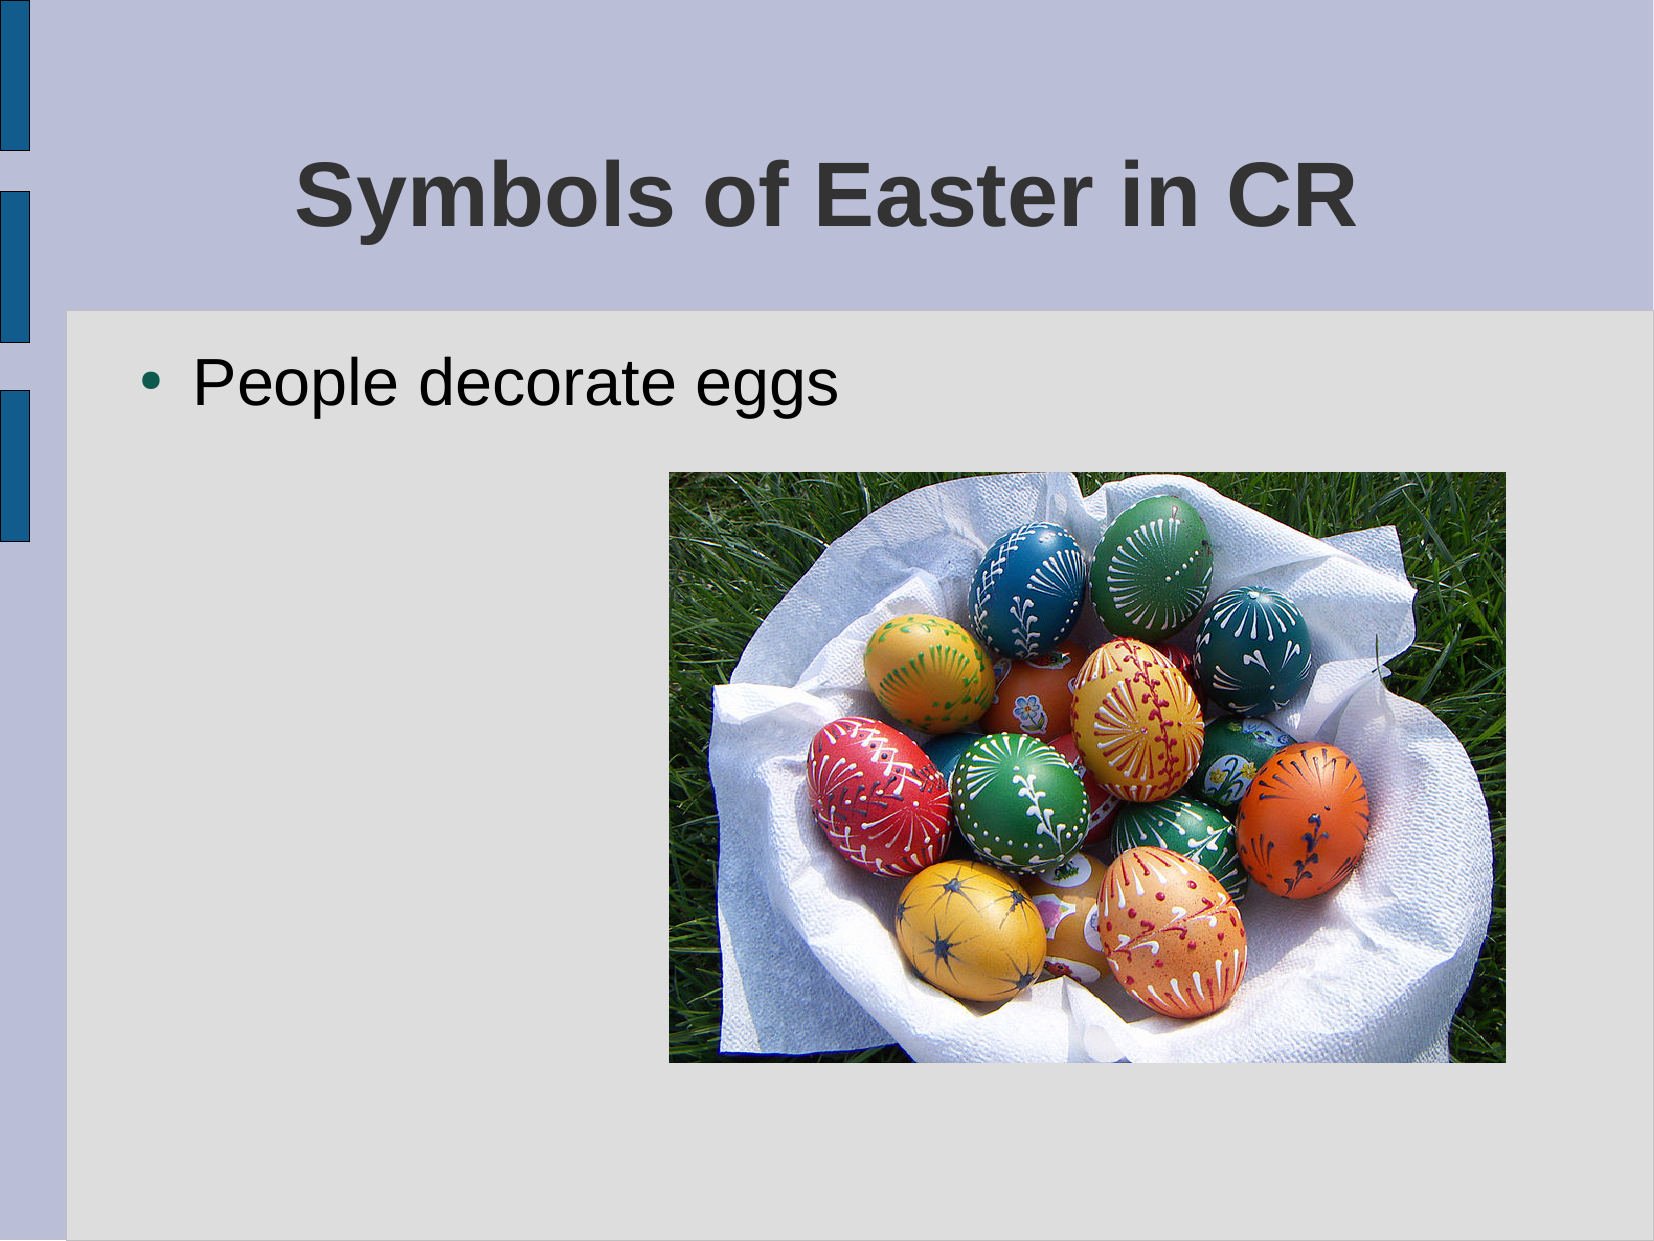

# Symbols of Easter in CR
People decorate eggs